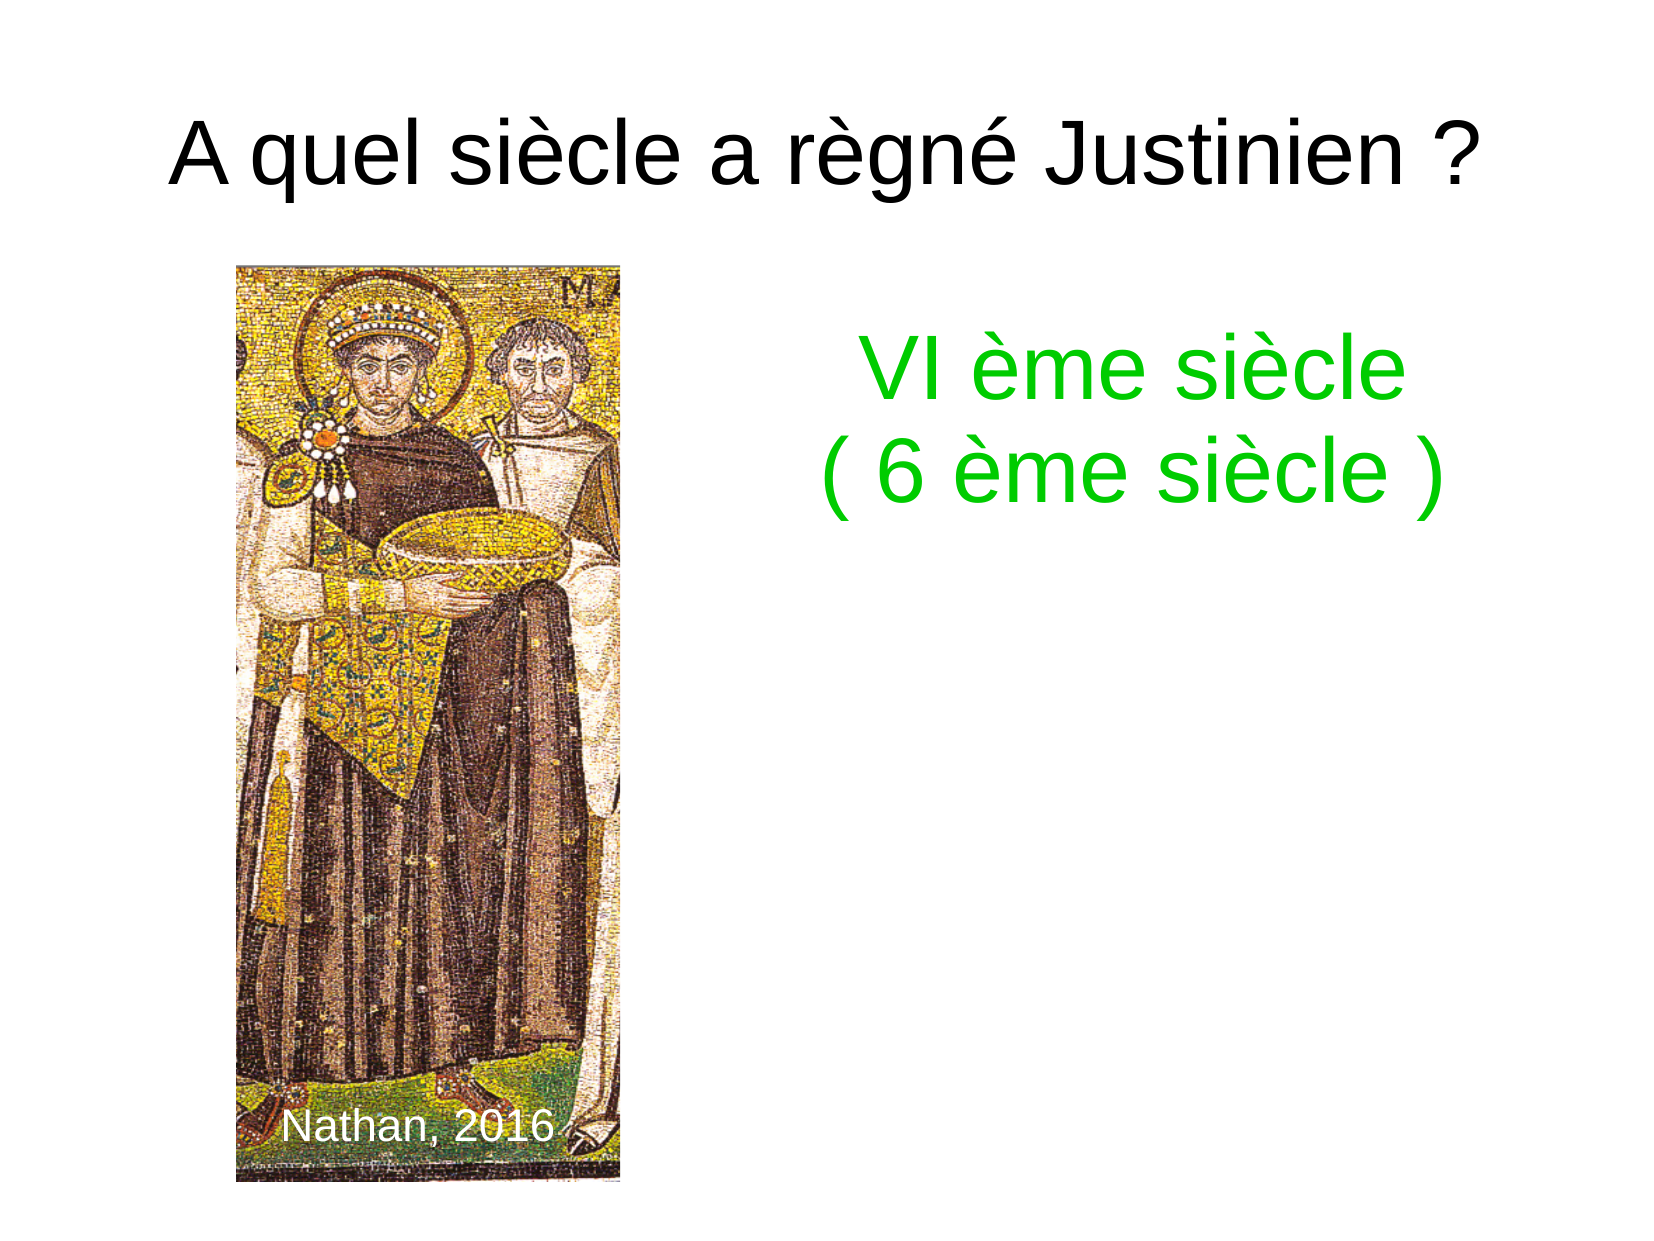

# A quel siècle a règné Justinien ?
VI ème siècle
( 6 ème siècle )
Nathan, 2016